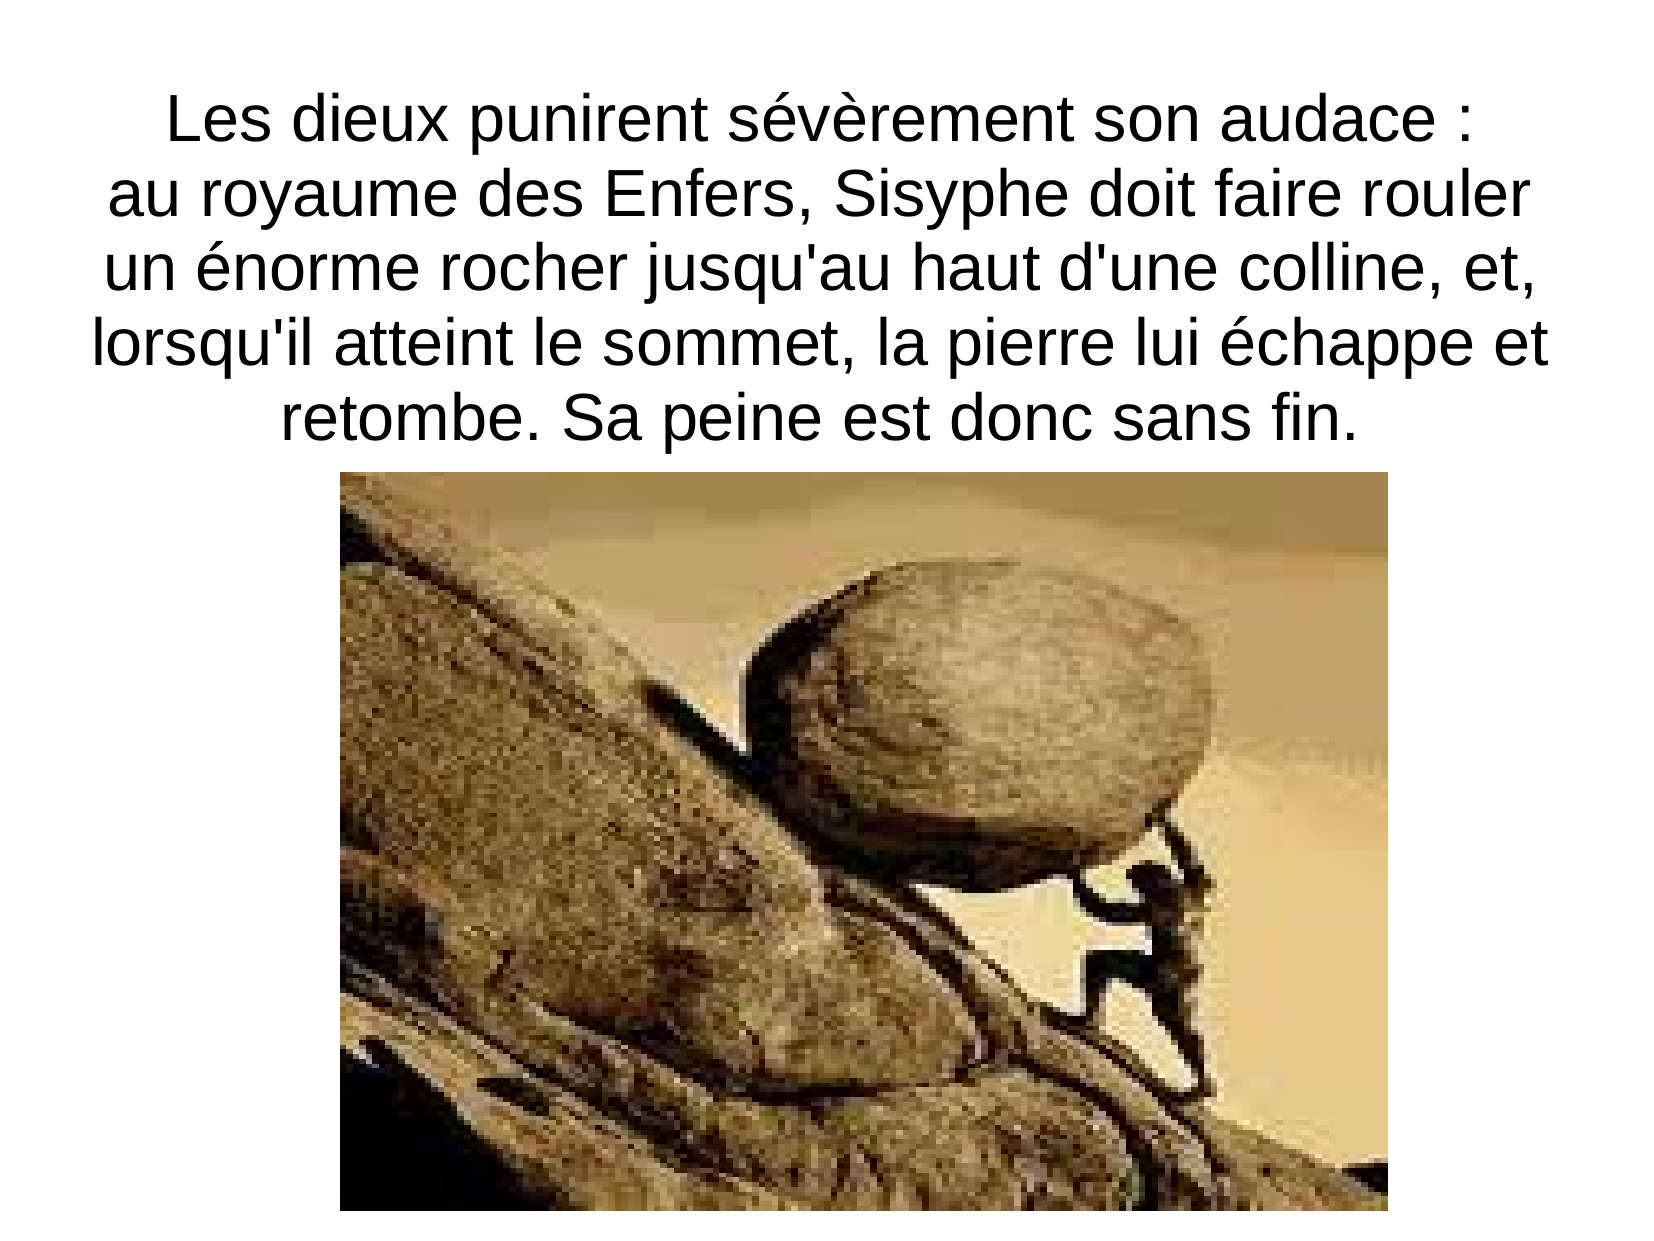

# Les dieux punirent sévèrement son audace :
au royaume des Enfers, Sisyphe doit faire rouler un énorme rocher jusqu'au haut d'une colline, et, lorsqu'il atteint le sommet, la pierre lui échappe et retombe. Sa peine est donc sans fin.